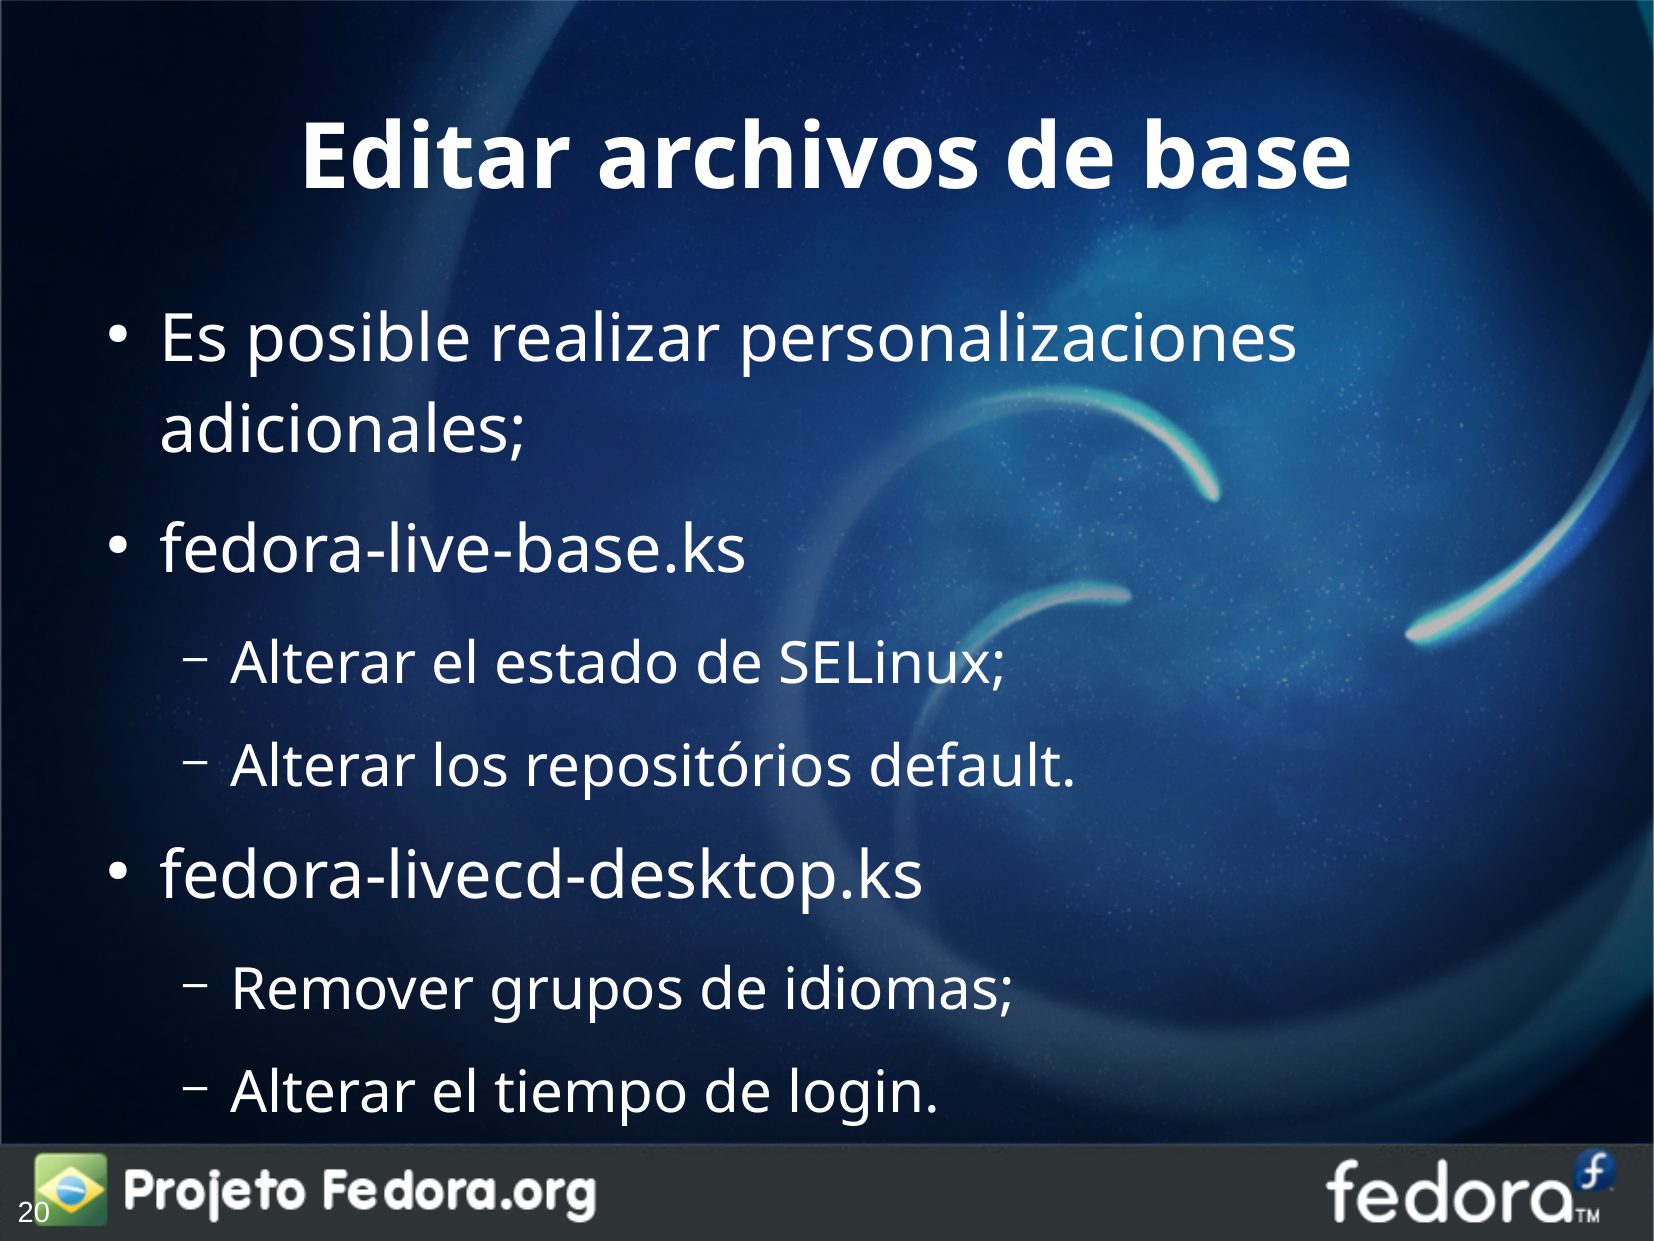

# Editar archivos de base
Es posible realizar personalizaciones adicionales;
fedora-live-base.ks
Alterar el estado de SELinux;
Alterar los repositórios default.
fedora-livecd-desktop.ks
Remover grupos de idiomas;
Alterar el tiempo de login.
20